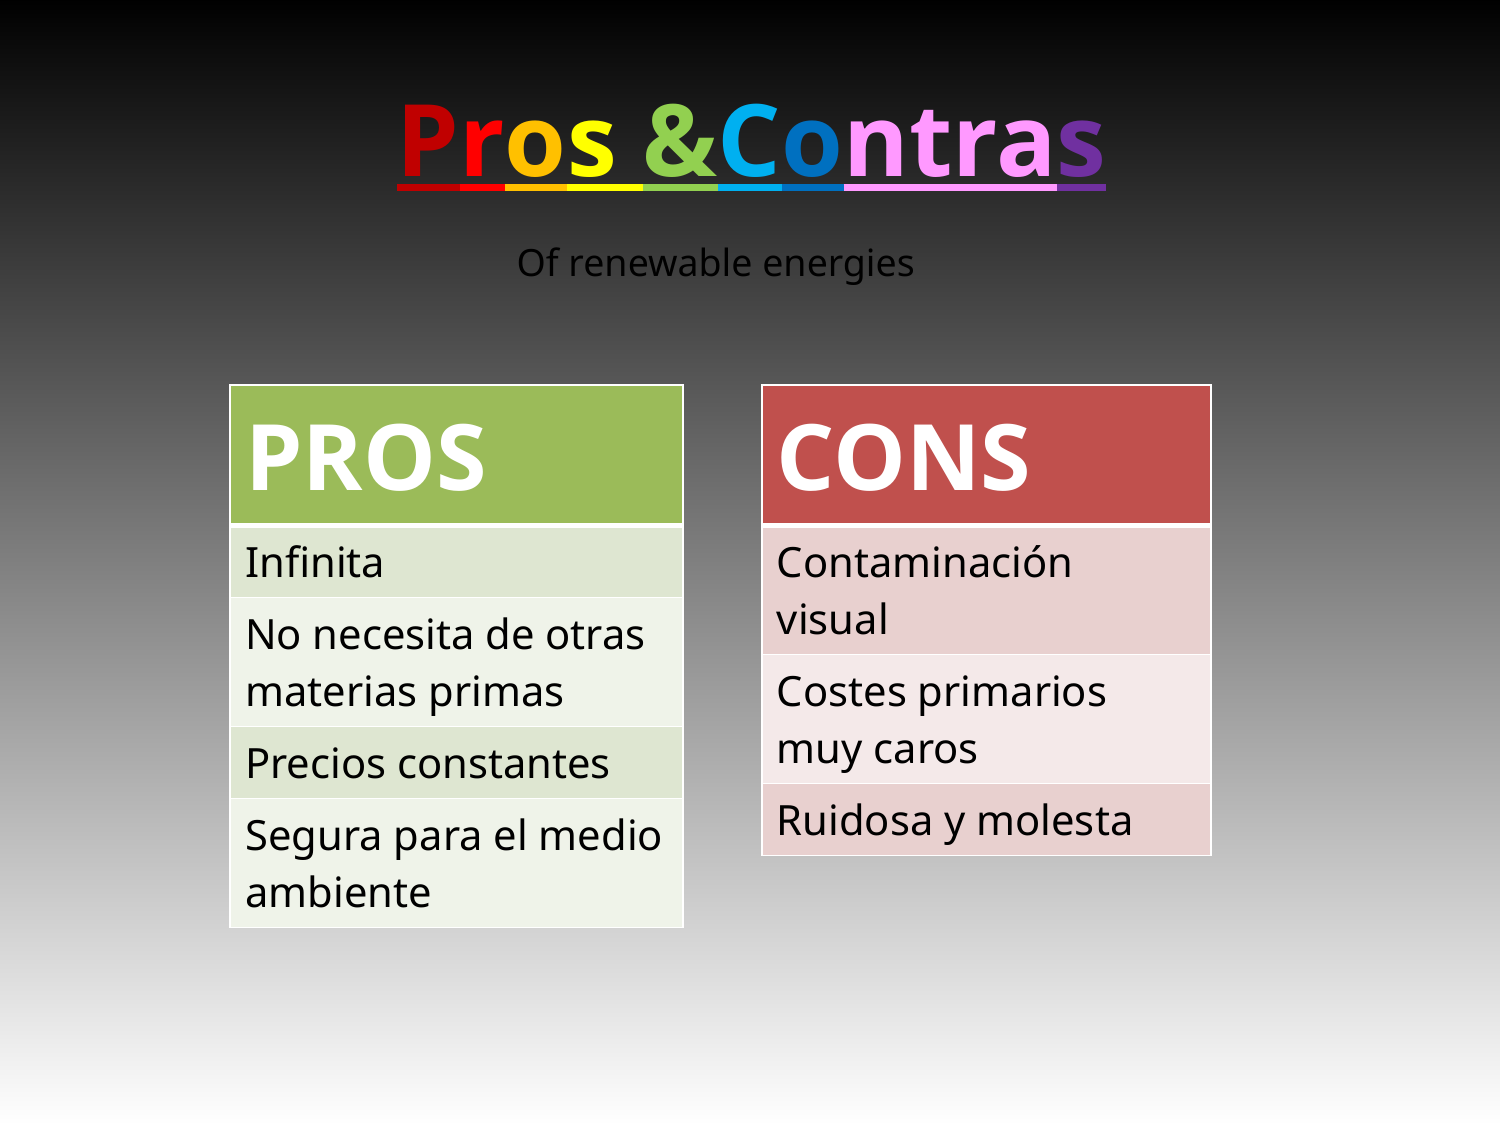

# Pros &Contras
Of renewable energies
| PROS |
| --- |
| Infinita |
| No necesita de otras materias primas |
| Precios constantes |
| Segura para el medio ambiente |
| CONS |
| --- |
| Contaminación visual |
| Costes primarios muy caros |
| Ruidosa y molesta |